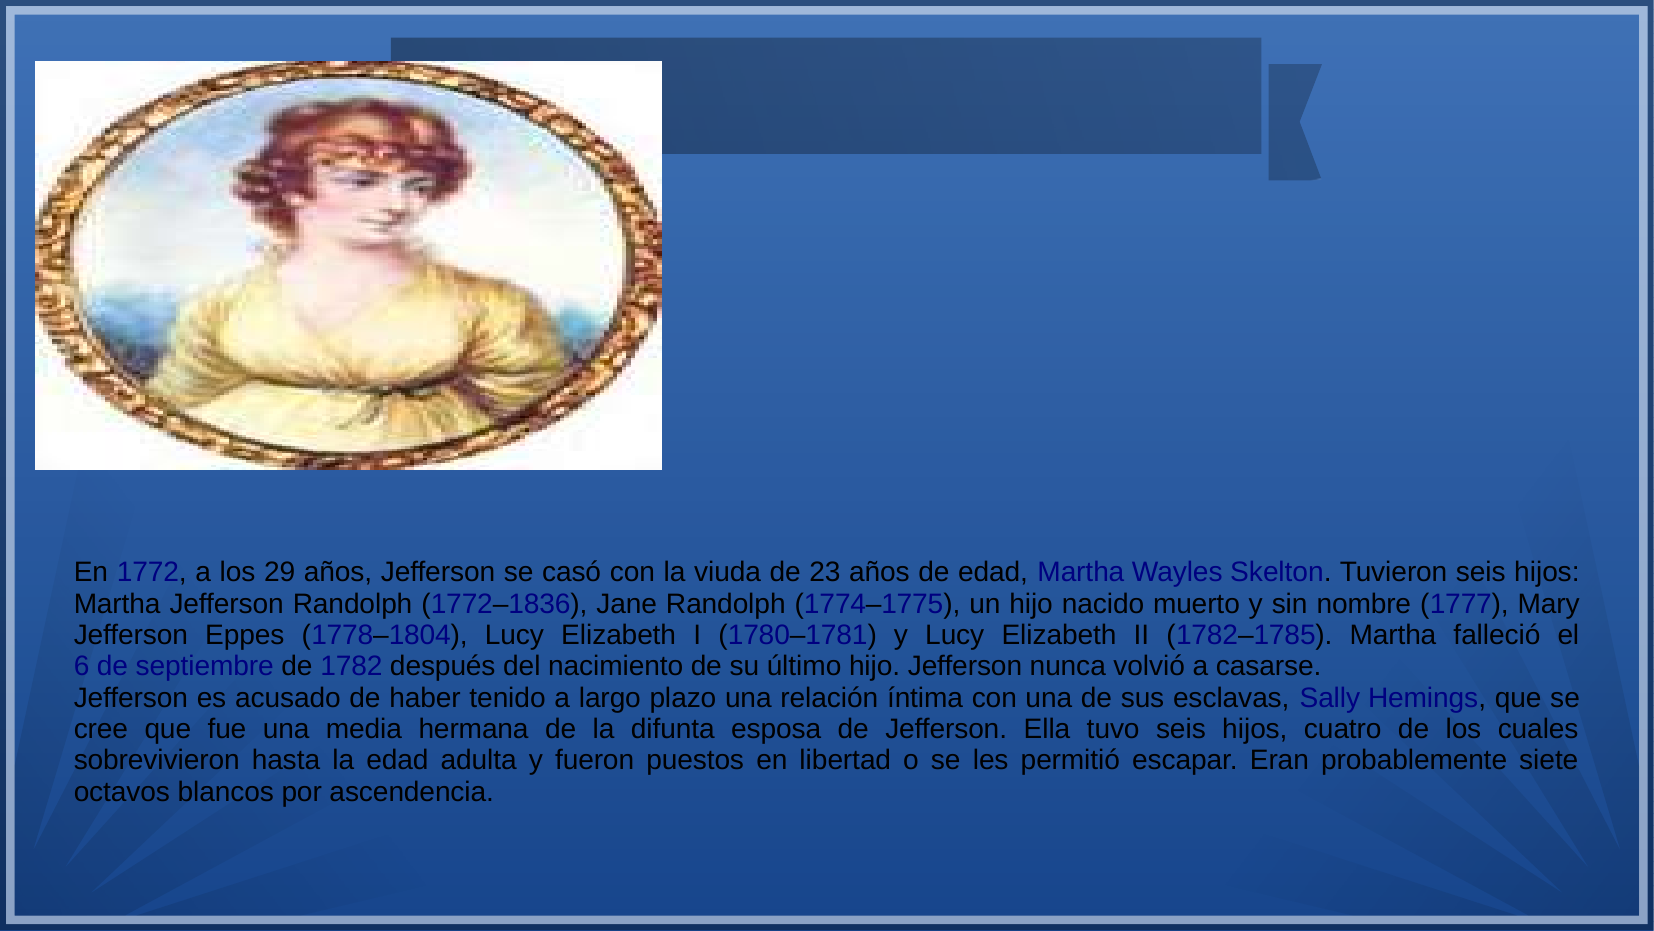

#
En 1772, a los 29 años, Jefferson se casó con la viuda de 23 años de edad, Martha Wayles Skelton. Tuvieron seis hijos: Martha Jefferson Randolph (1772–1836), Jane Randolph (1774–1775), un hijo nacido muerto y sin nombre (1777), Mary Jefferson Eppes (1778–1804), Lucy Elizabeth I (1780–1781) y Lucy Elizabeth II (1782–1785). Martha falleció el 6 de septiembre de 1782 después del nacimiento de su último hijo. Jefferson nunca volvió a casarse.
Jefferson es acusado de haber tenido a largo plazo una relación íntima con una de sus esclavas, Sally Hemings, que se cree que fue una media hermana de la difunta esposa de Jefferson. Ella tuvo seis hijos, cuatro de los cuales sobrevivieron hasta la edad adulta y fueron puestos en libertad o se les permitió escapar. Eran probablemente siete octavos blancos por ascendencia.